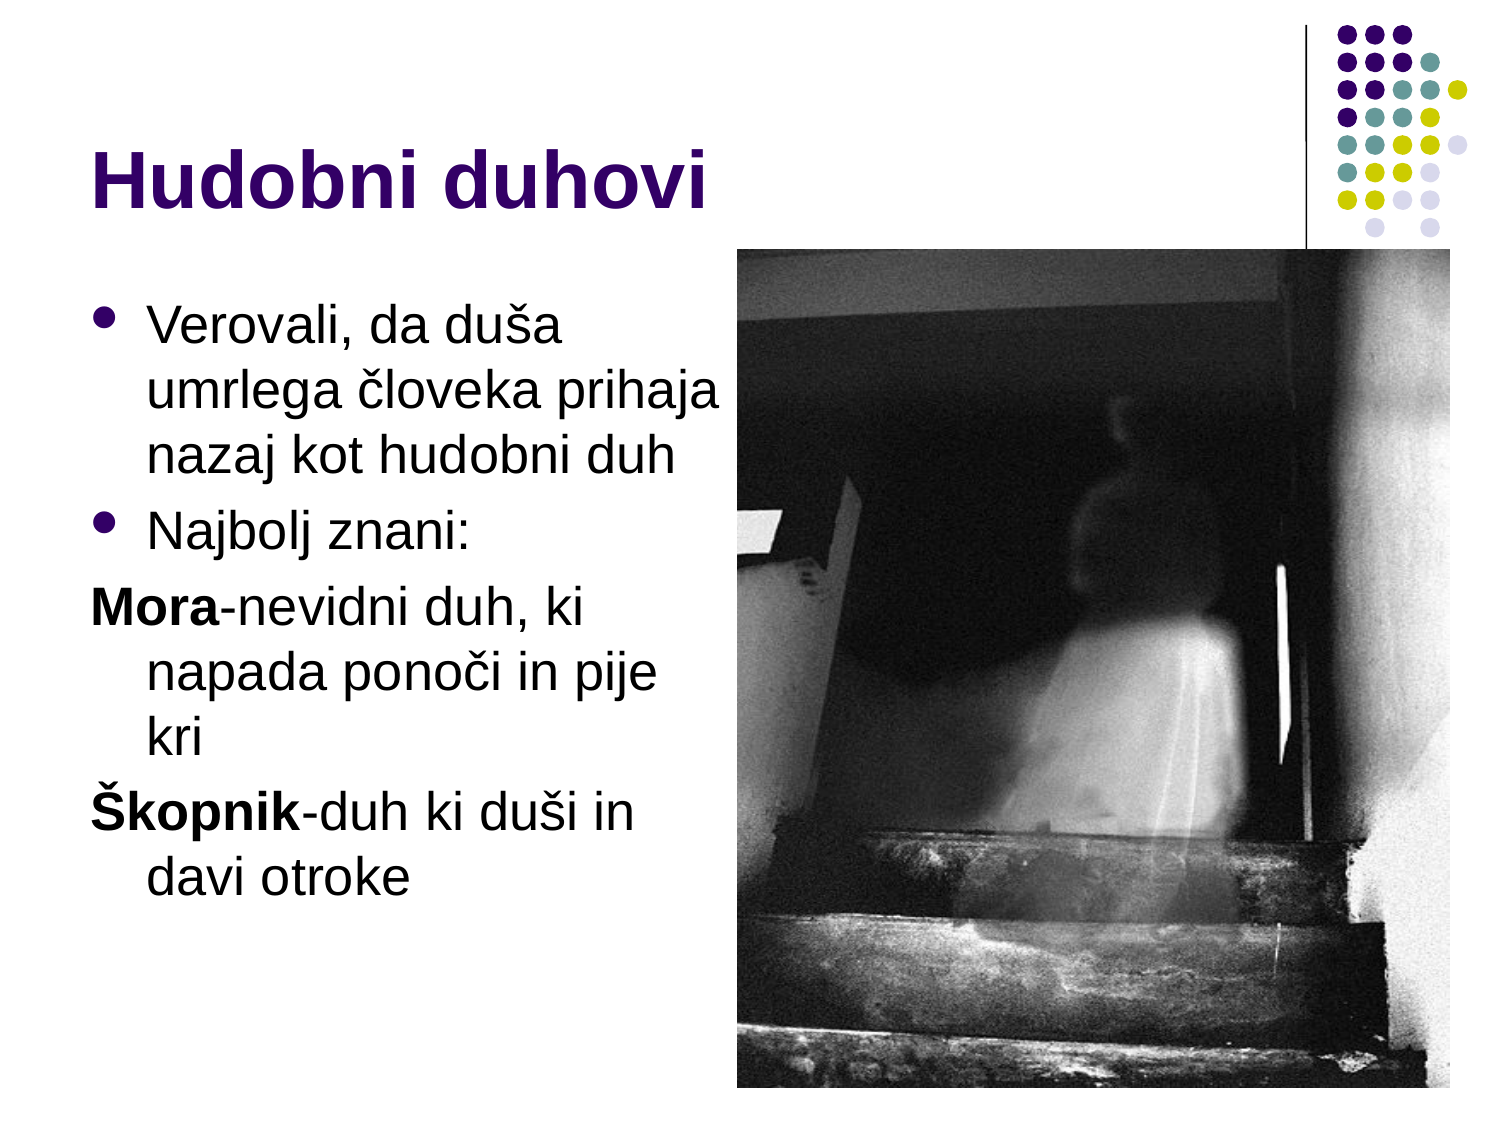

# Hudobni duhovi
Verovali, da duša umrlega človeka prihaja nazaj kot hudobni duh
Najbolj znani:
Mora-nevidni duh, ki napada ponoči in pije kri
Škopnik-duh ki duši in davi otroke